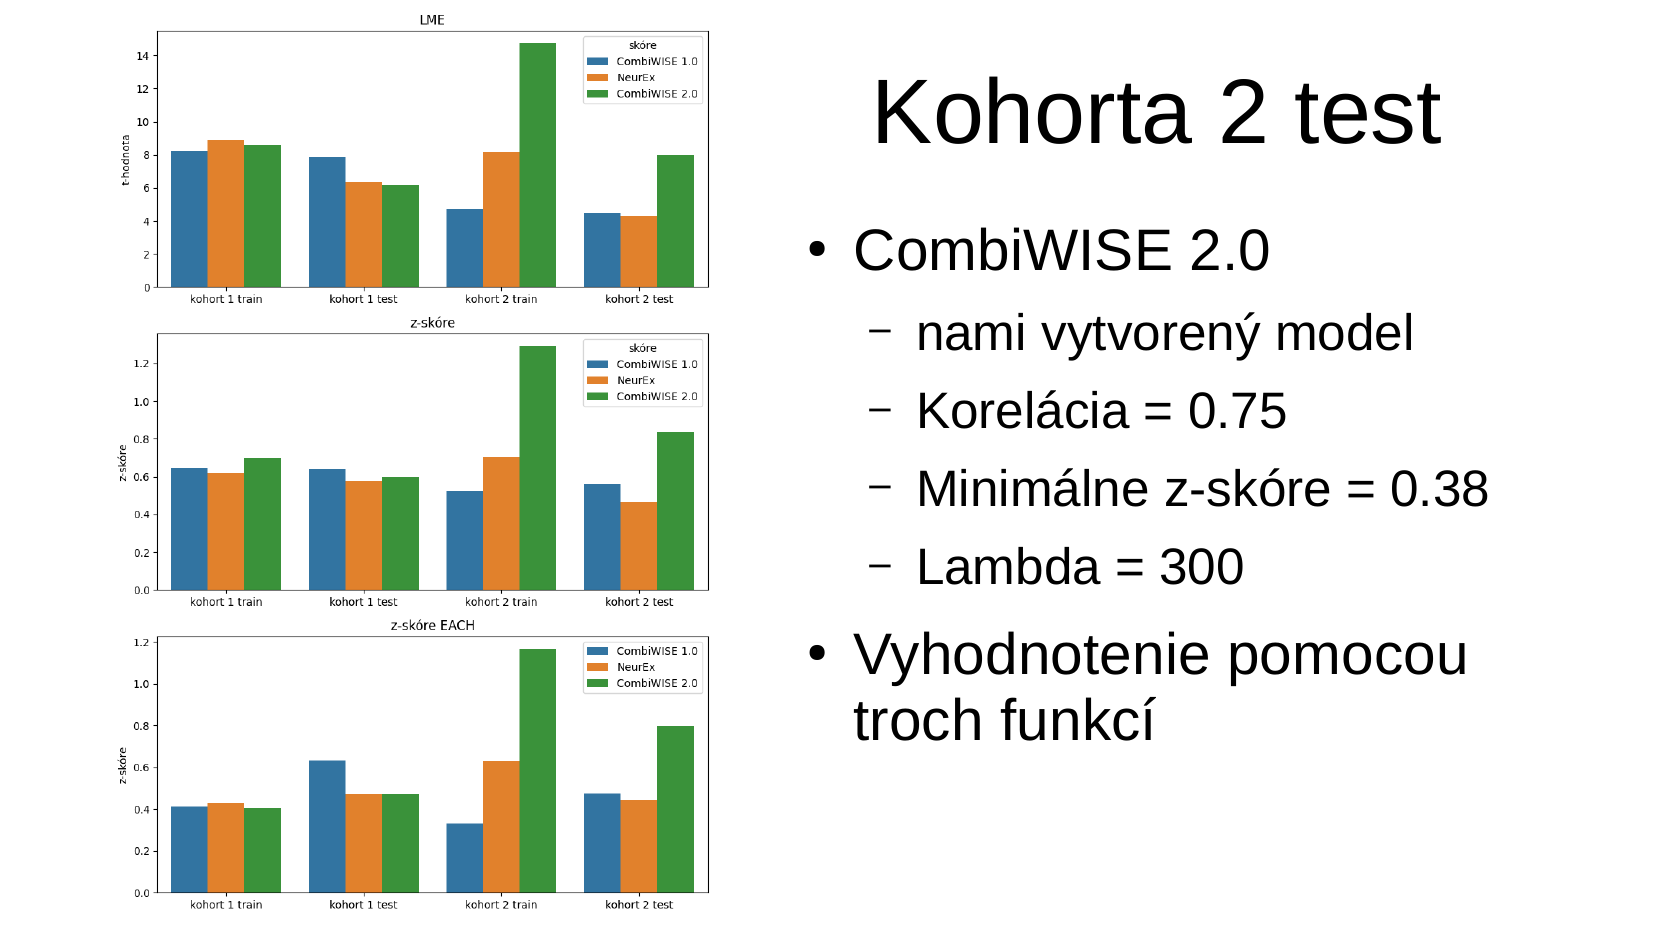

# Kohorta 2 test
CombiWISE 2.0
nami vytvorený model
Korelácia = 0.75
Minimálne z-skóre = 0.38
Lambda = 300
Vyhodnotenie pomocou troch funkcí